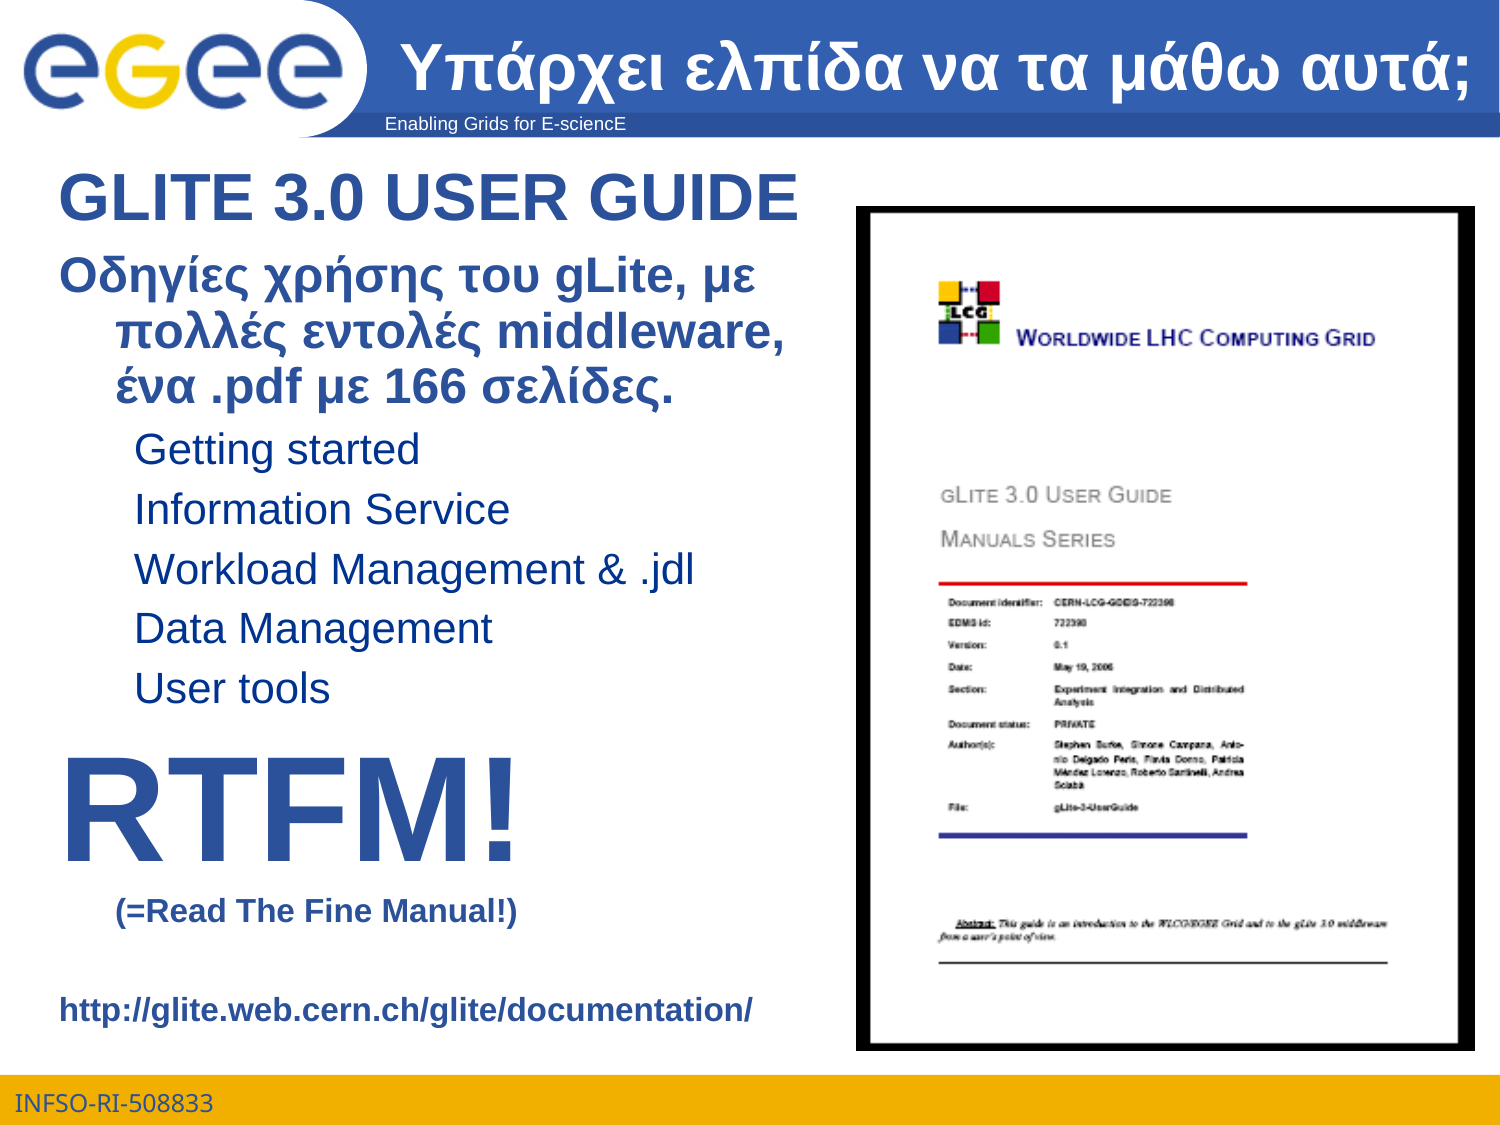

# Υπάρχει ελπίδα να τα μάθω αυτά;
GLITE 3.0 USER GUIDE
Οδηγίες χρήσης του gLite, με πολλές εντολές middleware, ένα .pdf με 166 σελίδες.
Getting started
Information Service
Workload Management & .jdl
Data Management
User tools
RTFM!
(=Read The Fine Manual!)
http://glite.web.cern.ch/glite/documentation/